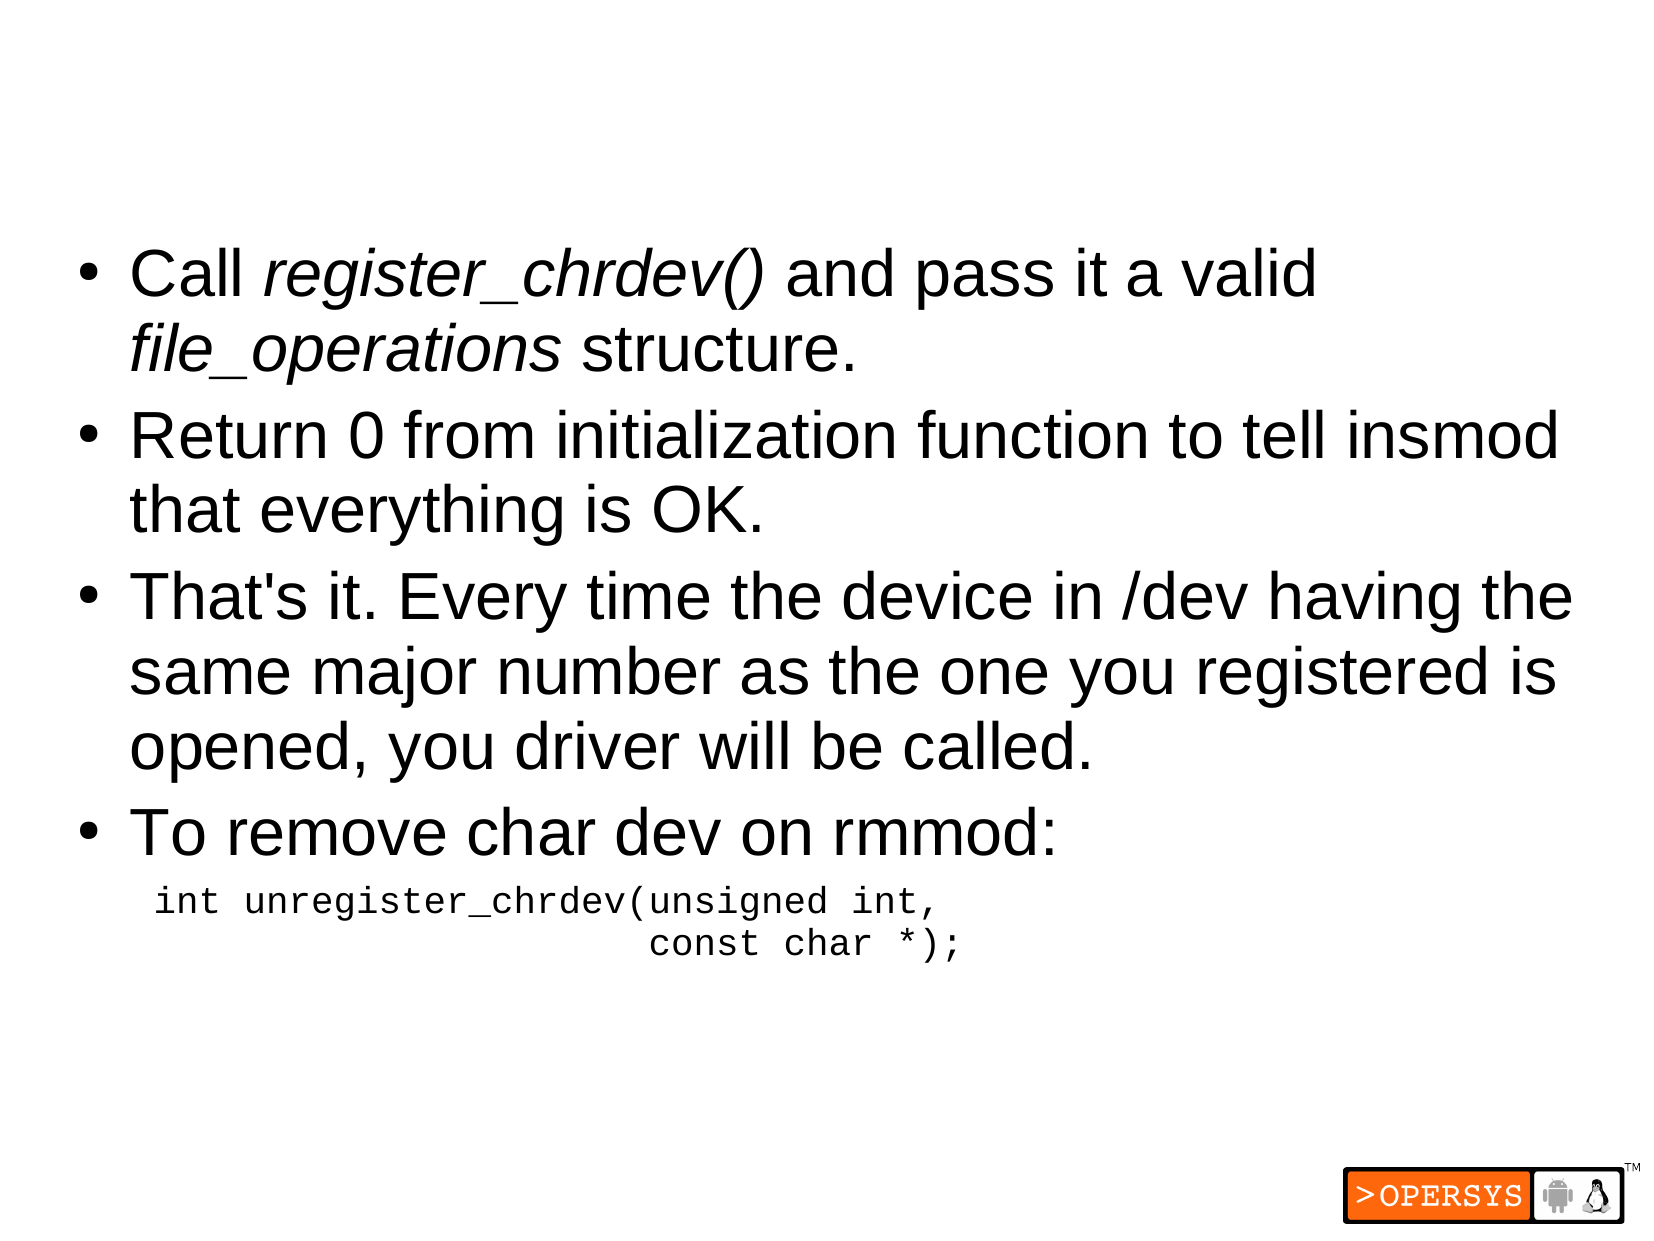

# Call register_chrdev() and pass it a valid file_operations structure.
Return 0 from initialization function to tell insmod that everything is OK.
That's it. Every time the device in /dev having the same major number as the one you registered is opened, you driver will be called.
To remove char dev on rmmod:
int unregister_chrdev(unsigned int,
 const char *);